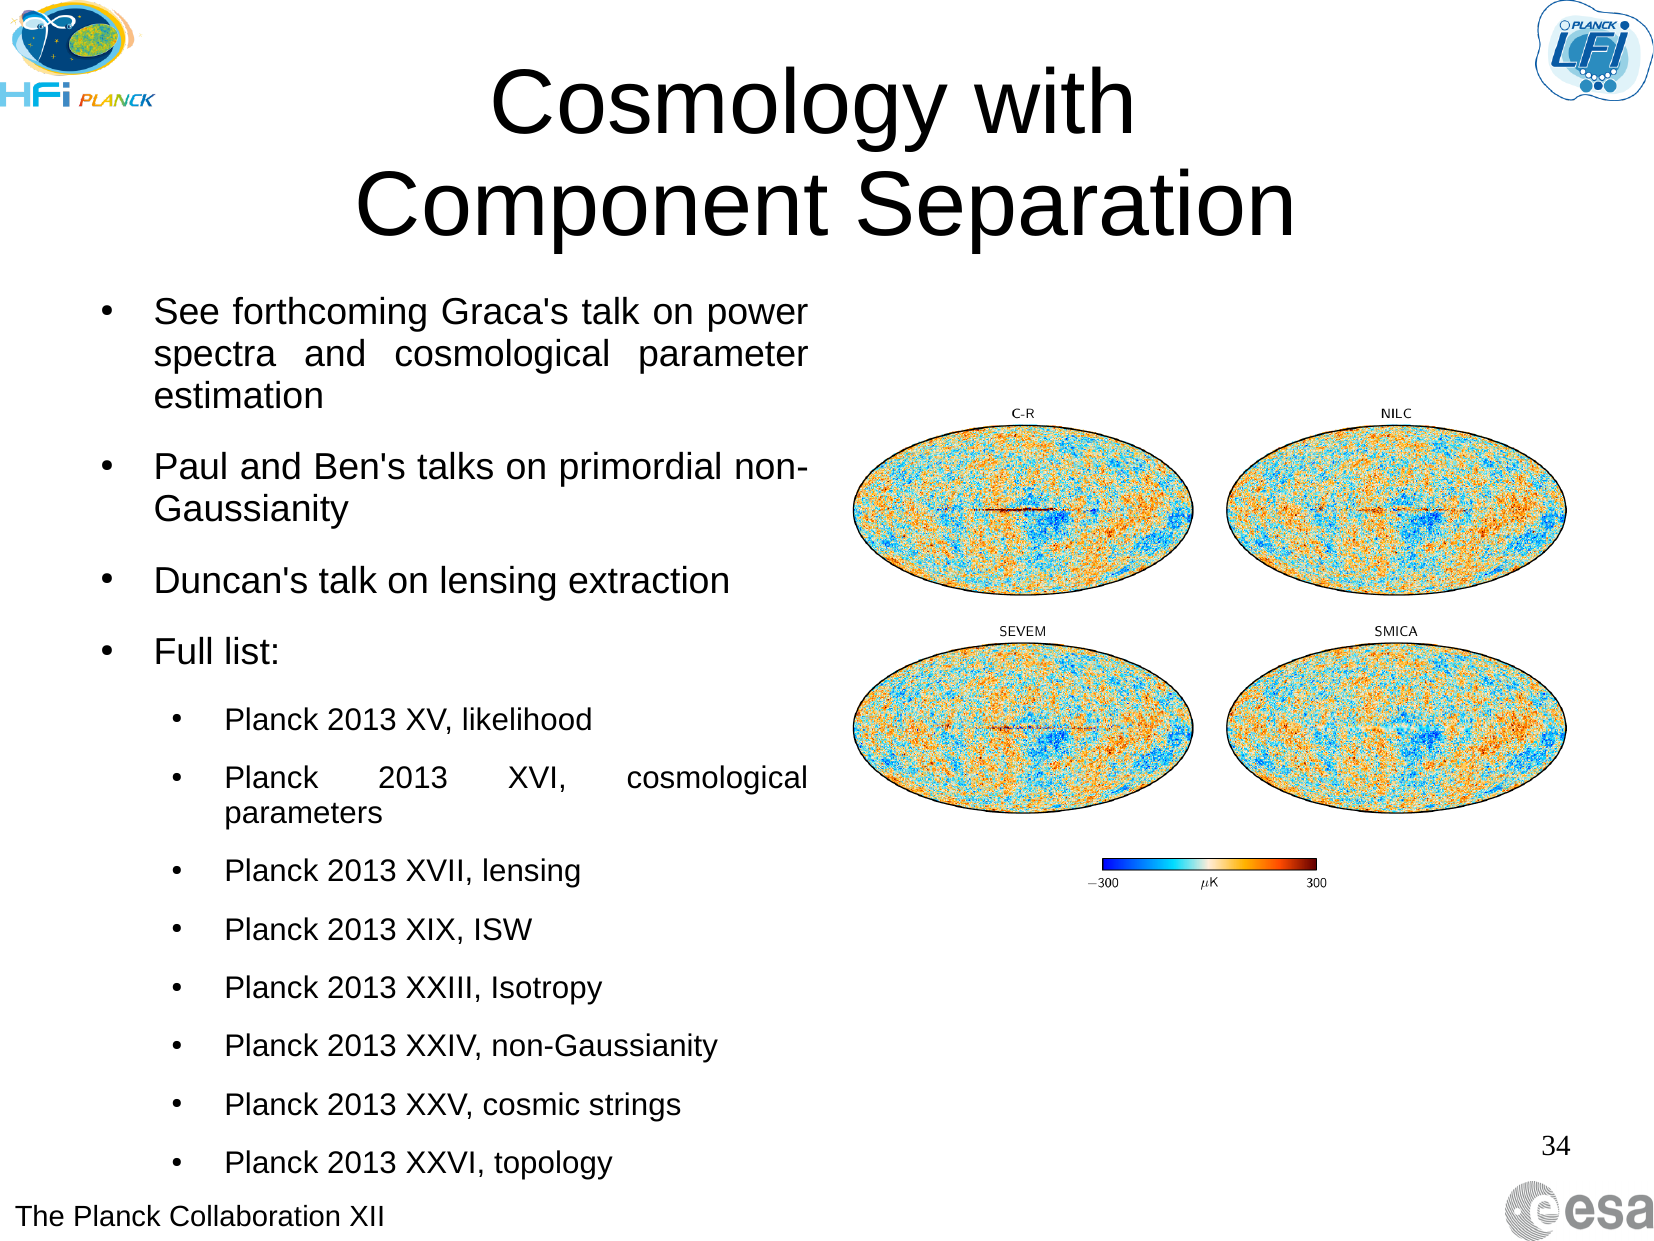

Cosmology with
Component Separation
# See forthcoming Graca's talk on power spectra and cosmological parameter estimation
Paul and Ben's talks on primordial non-Gaussianity
Duncan's talk on lensing extraction
Full list:
Planck 2013 XV, likelihood
Planck 2013 XVI, cosmological parameters
Planck 2013 XVII, lensing
Planck 2013 XIX, ISW
Planck 2013 XXIII, Isotropy
Planck 2013 XXIV, non-Gaussianity
Planck 2013 XXV, cosmic strings
Planck 2013 XXVI, topology
34
The Planck Collaboration XII